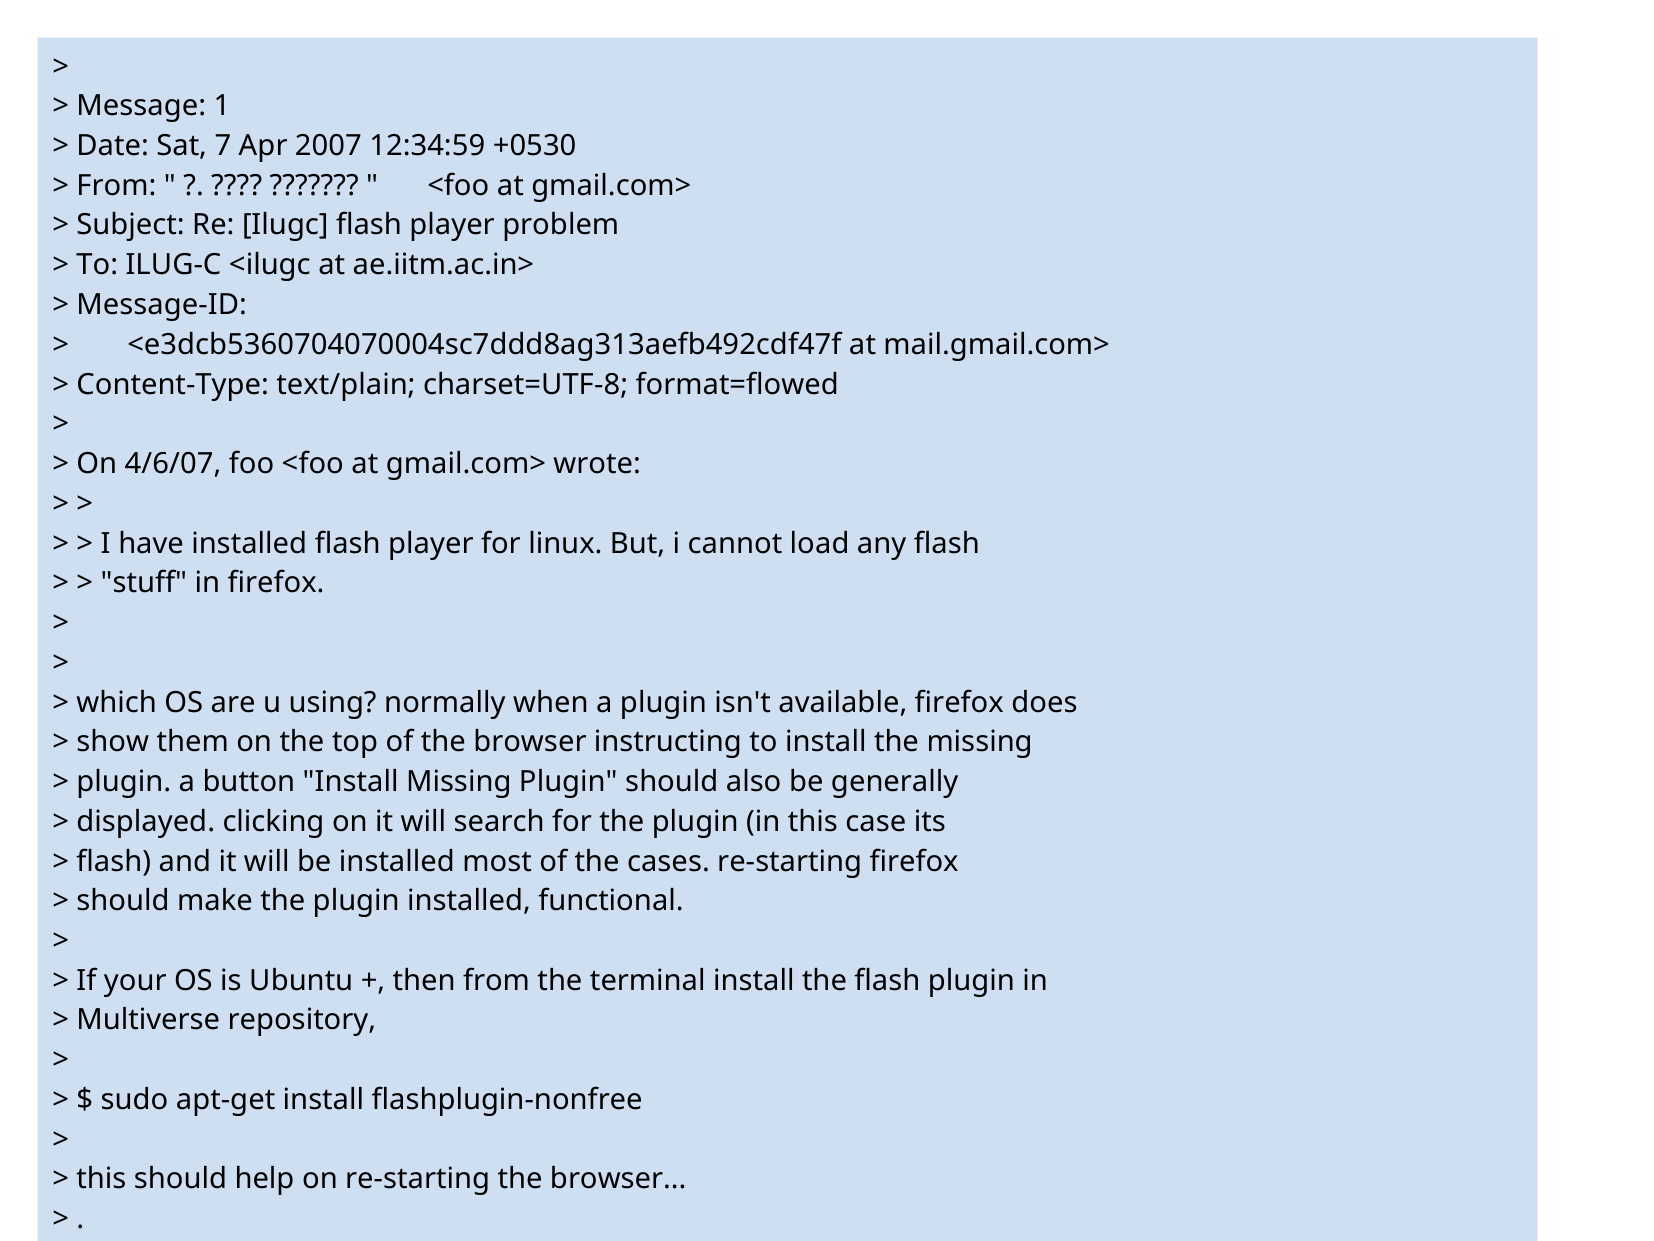

>
> Message: 1
> Date: Sat, 7 Apr 2007 12:34:59 +0530
> From: " ?. ???? ??????? "	<foo at gmail.com>
> Subject: Re: [Ilugc] flash player problem
> To: ILUG-C <ilugc at ae.iitm.ac.in>
> Message-ID:
> 	<e3dcb5360704070004sc7ddd8ag313aefb492cdf47f at mail.gmail.com>
> Content-Type: text/plain; charset=UTF-8; format=flowed
>
> On 4/6/07, foo <foo at gmail.com> wrote:
> >
> > I have installed flash player for linux. But, i cannot load any flash
> > "stuff" in firefox.
>
>
> which OS are u using? normally when a plugin isn't available, firefox does
> show them on the top of the browser instructing to install the missing
> plugin. a button "Install Missing Plugin" should also be generally
> displayed. clicking on it will search for the plugin (in this case its
> flash) and it will be installed most of the cases. re-starting firefox
> should make the plugin installed, functional.
>
> If your OS is Ubuntu +, then from the terminal install the flash plugin in
> Multiverse repository,
>
> $ sudo apt-get install flashplugin-nonfree
>
> this should help on re-starting the browser...
> .
>
> ------------------------------